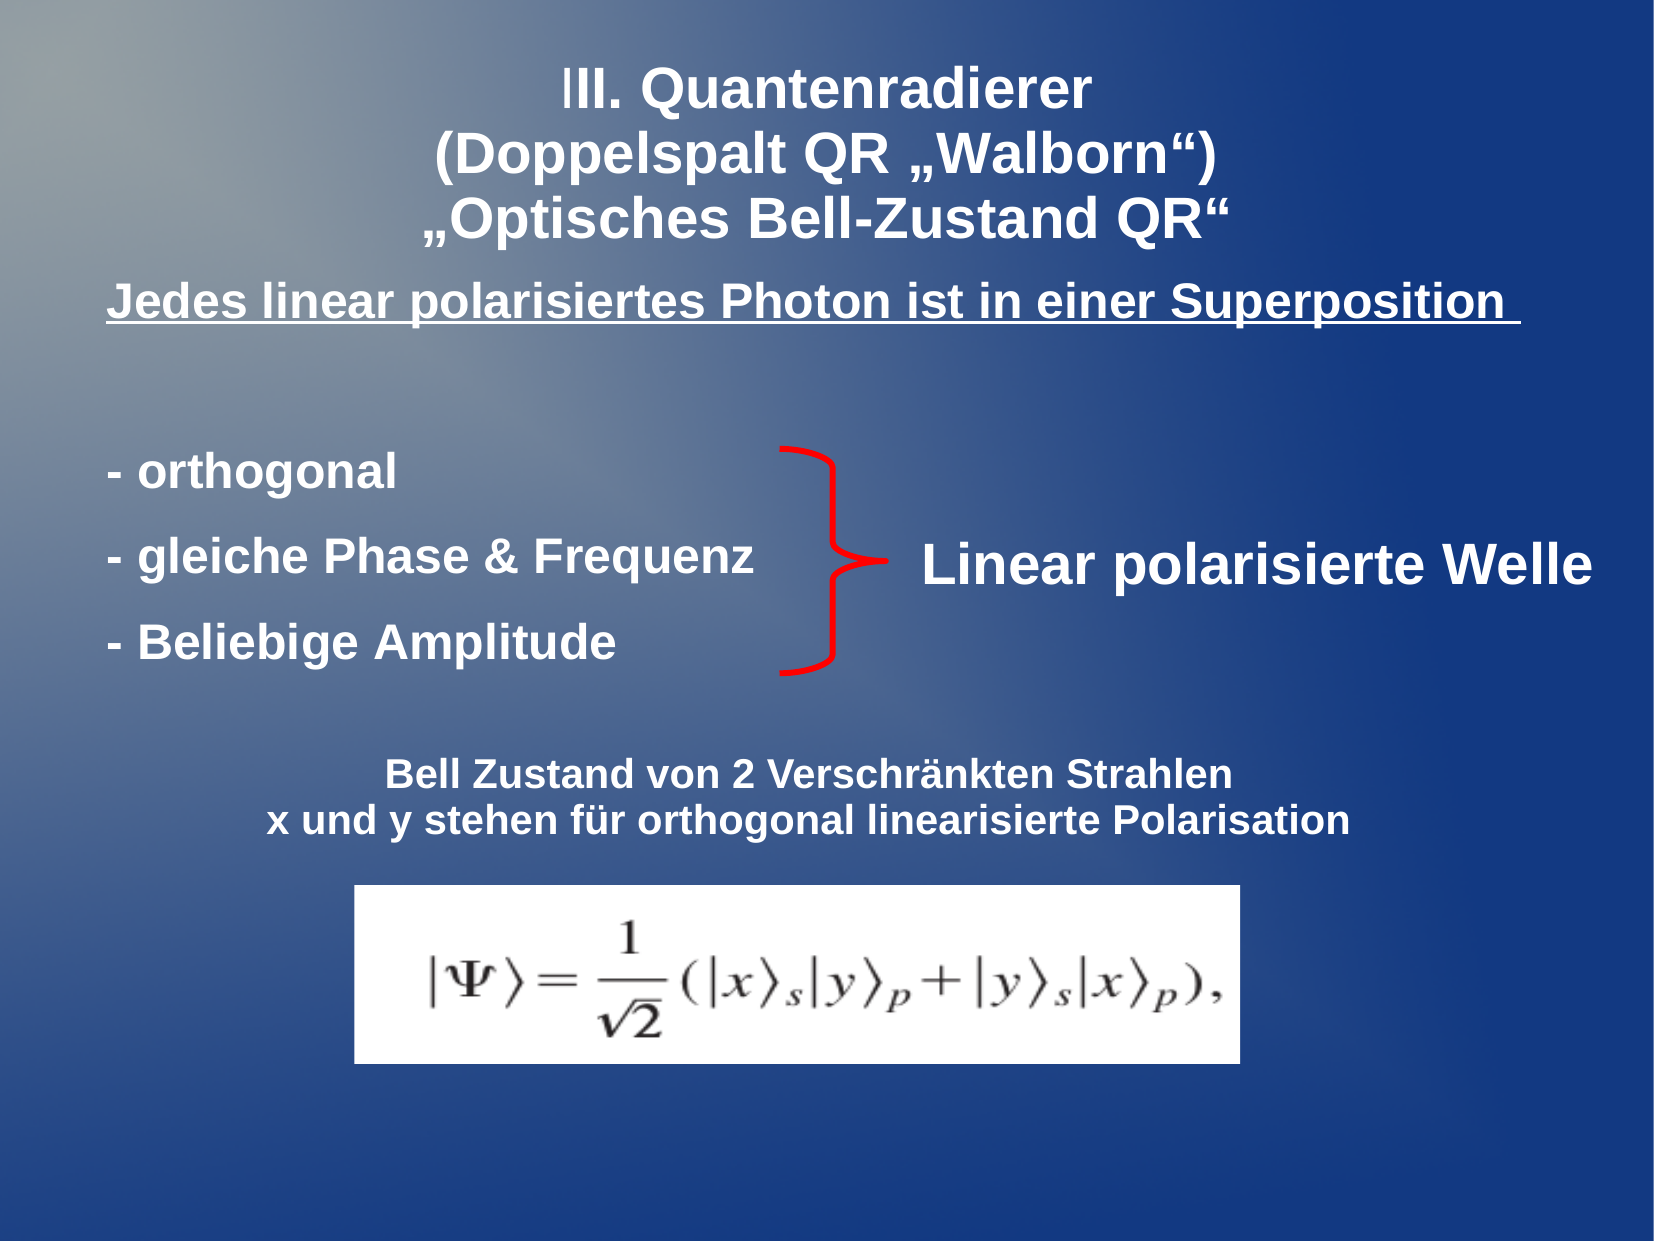

# III. Quantenradierer (Doppelspalt QR „Walborn“) „Optisches Bell-Zustand QR“
Jedes linear polarisiertes Photon ist in einer Superposition
- orthogonal
- gleiche Phase & Frequenz
- Beliebige Amplitude
Linear polarisierte Welle
Bell Zustand von 2 Verschränkten Strahlen
x und y stehen für orthogonal linearisierte Polarisation